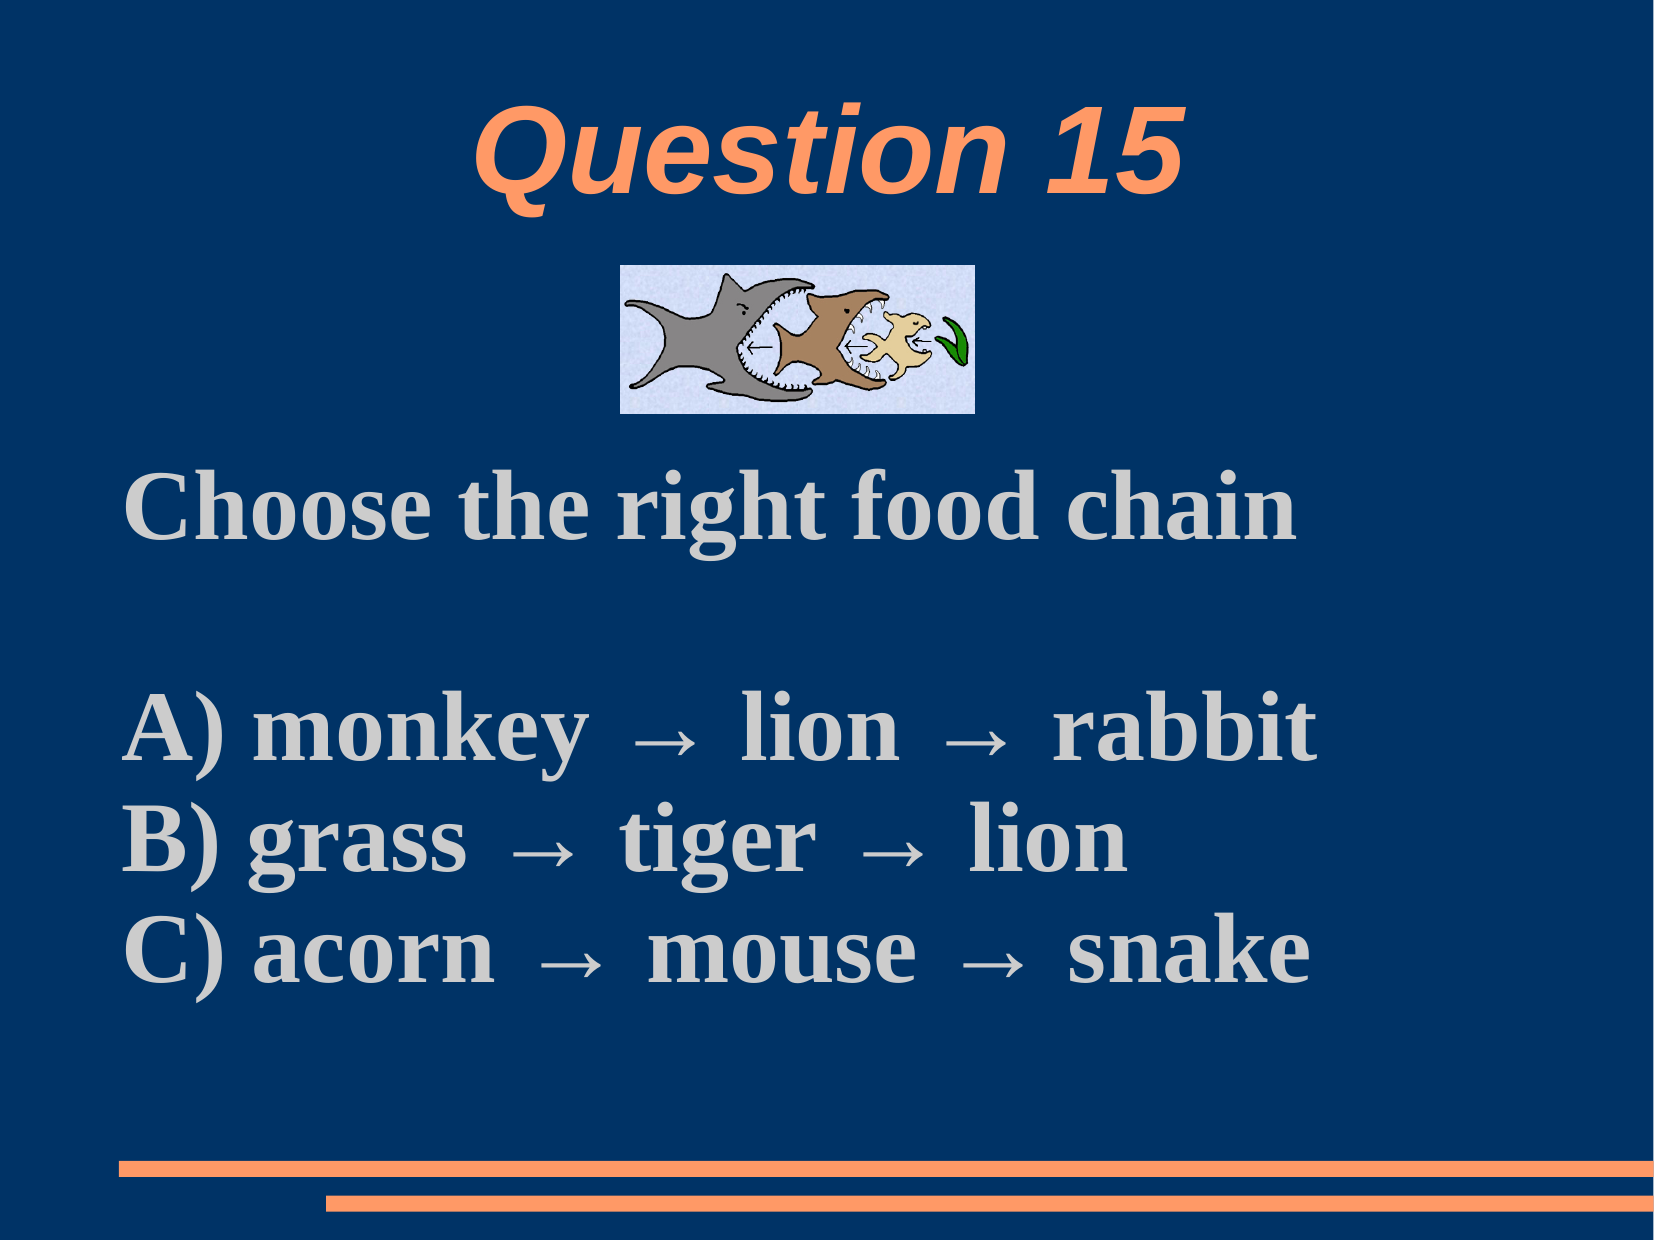

# Question 15
Choose the right food chain
A) monkey → lion → rabbit
B) grass → tiger → lion
C) acorn → mouse → snake